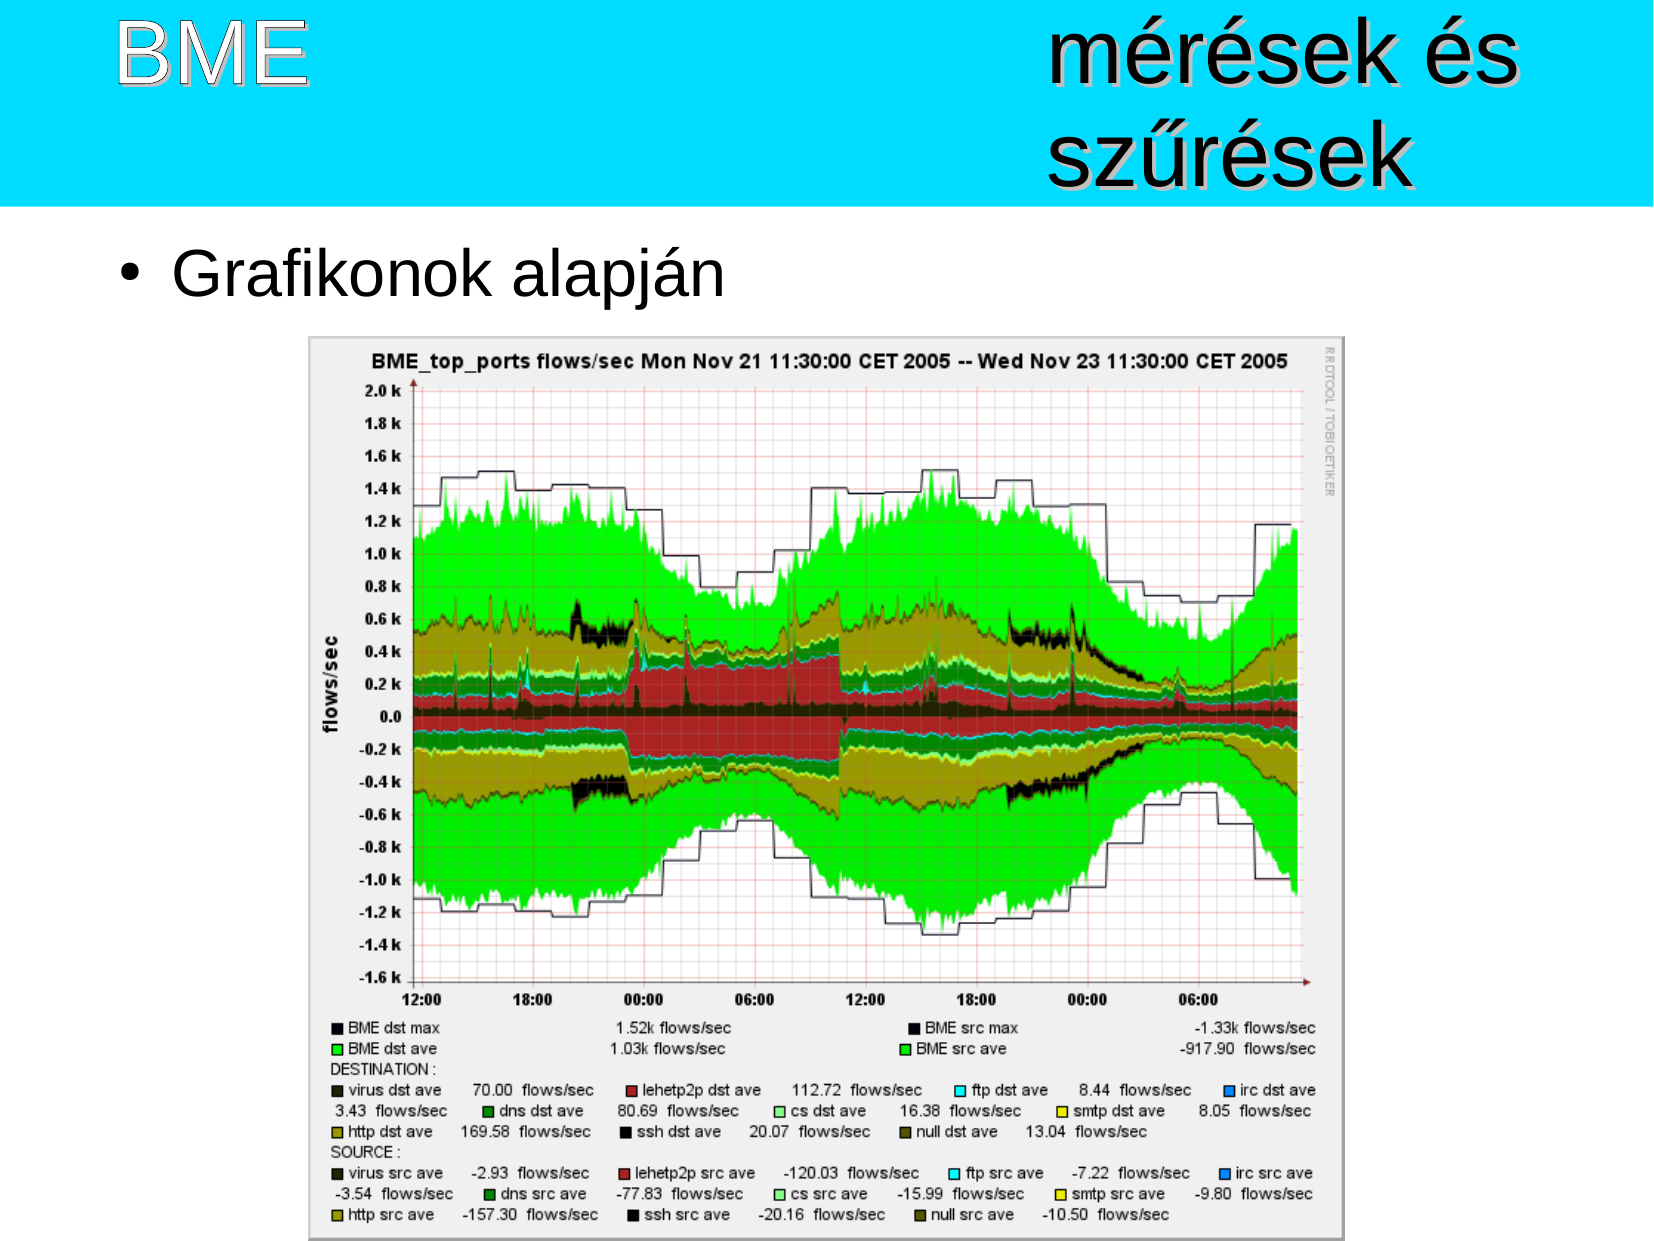

BME	mérések és 				szűrések
# Grafikonok alapján